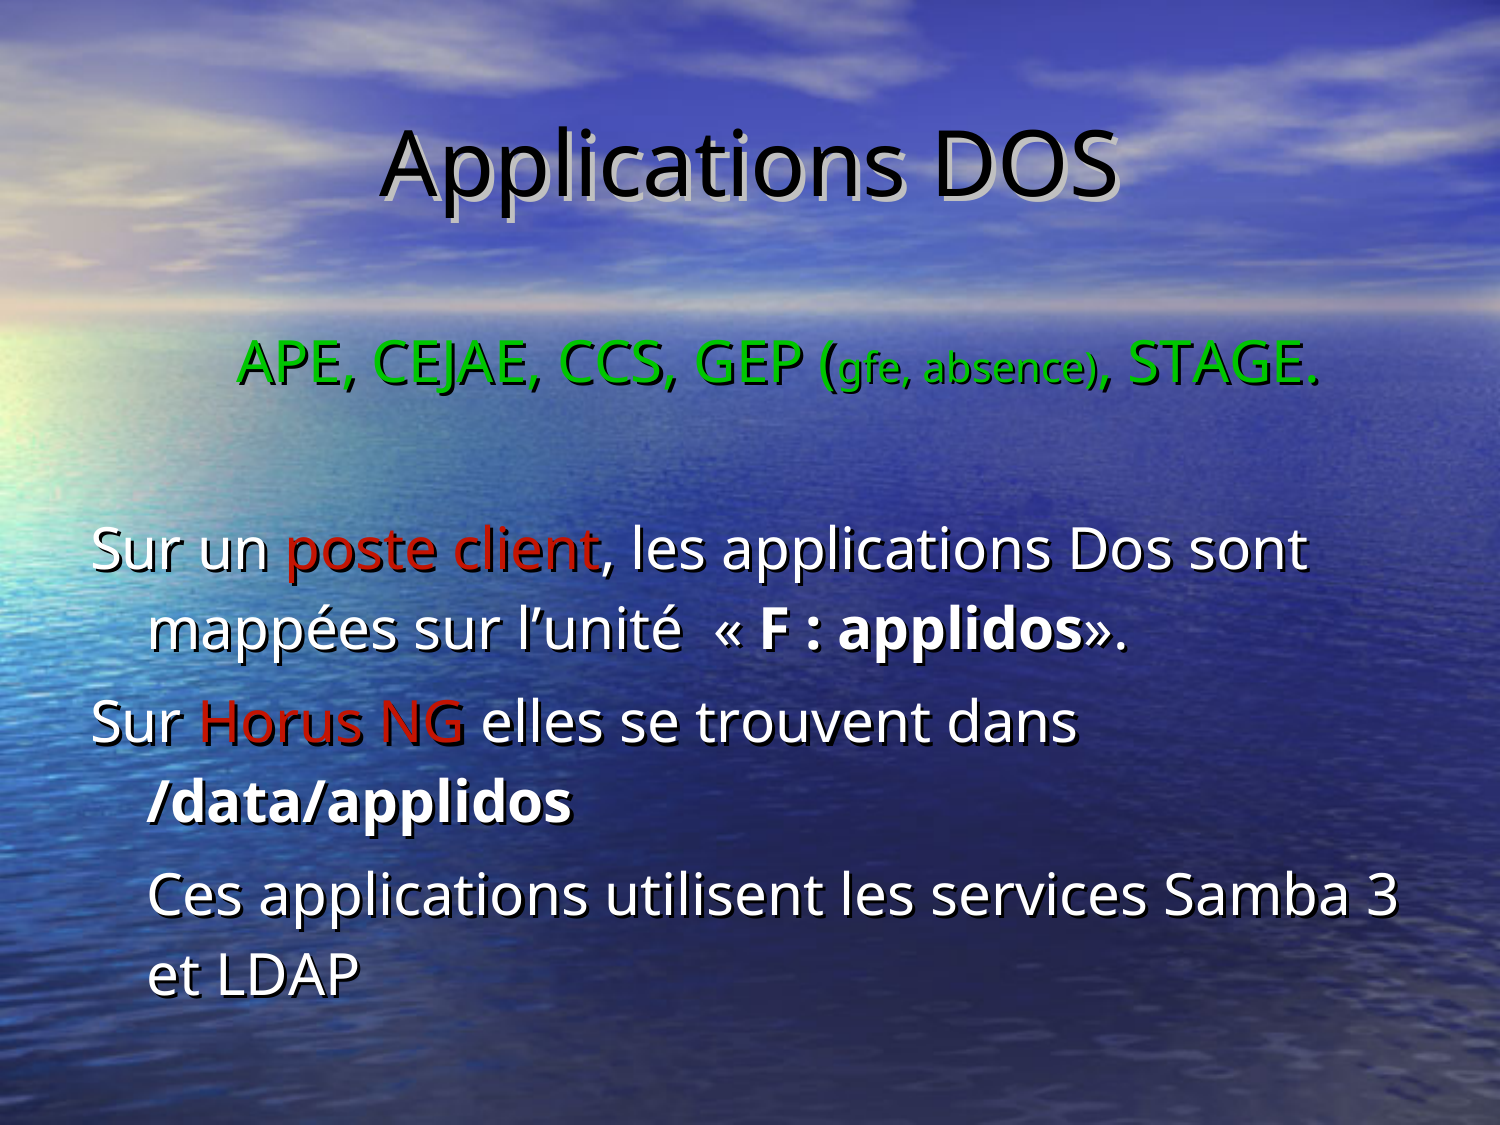

# Applications DOS
	APE, CEJAE, CCS, GEP (gfe, absence), STAGE.
Sur un poste client, les applications Dos sont mappées sur l’unité « F : applidos».
Sur Horus NG elles se trouvent dans /data/applidos
	Ces applications utilisent les services Samba 3 et LDAP